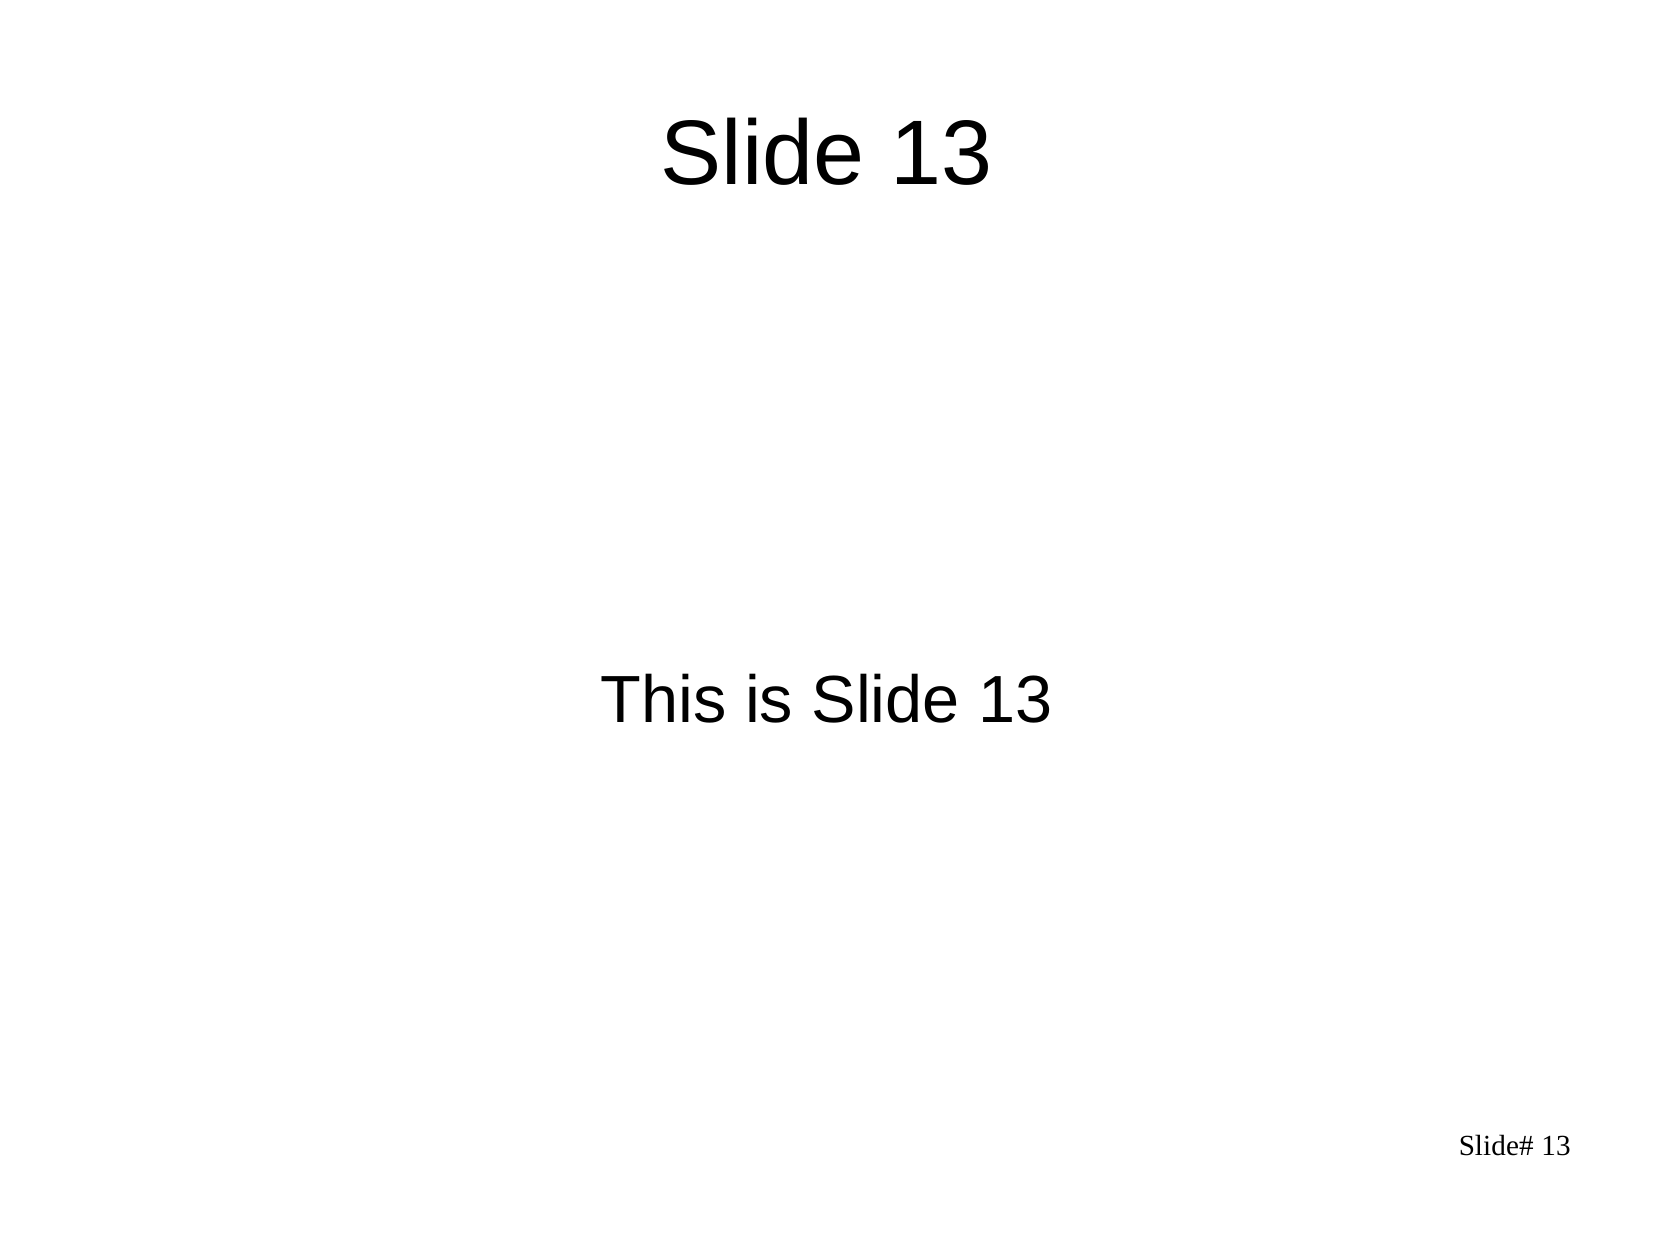

# Slide 13
This is Slide 13
13